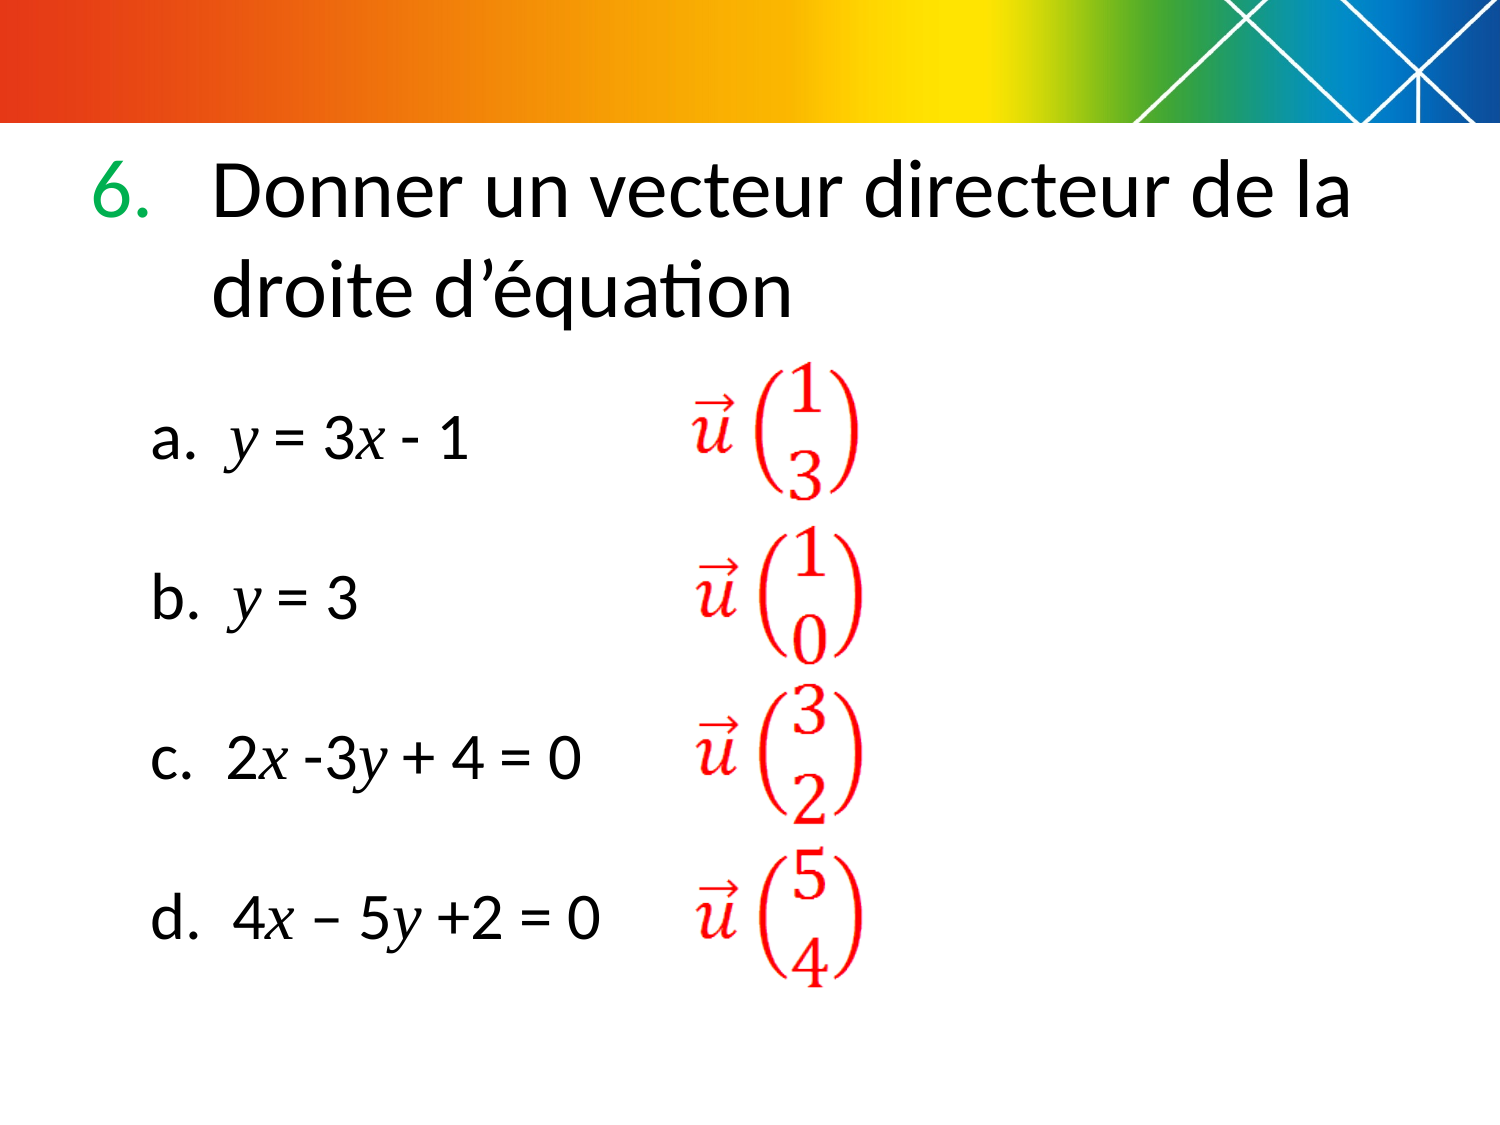

# Donner un vecteur directeur de la droite d’équation
a. y = 3x - 1
b. y = 3
c. 2x -3y + 4 = 0
d. 4x – 5y +2 = 0